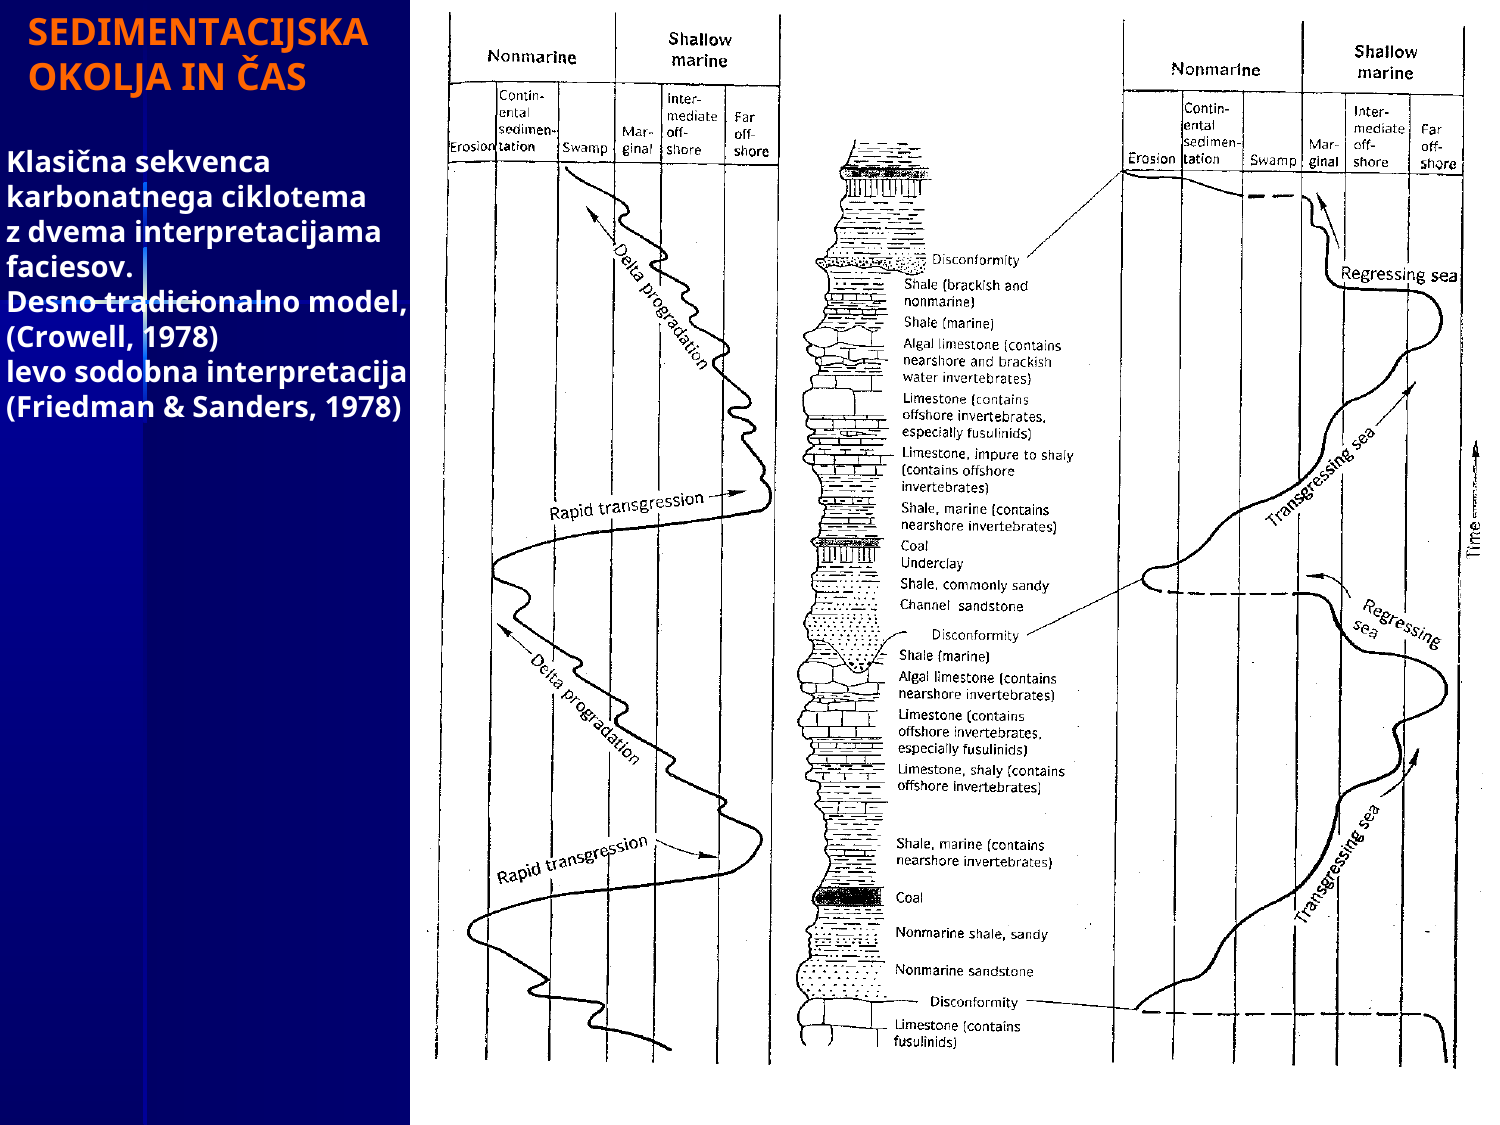

SEDIMENTACIJSKA
OKOLJA IN ČAS
Klasična sekvenca
karbonatnega ciklotema
z dvema interpretacijama
faciesov.
Desno tradicionalno model,
(Crowell, 1978)
levo sodobna interpretacija
(Friedman & Sanders, 1978)